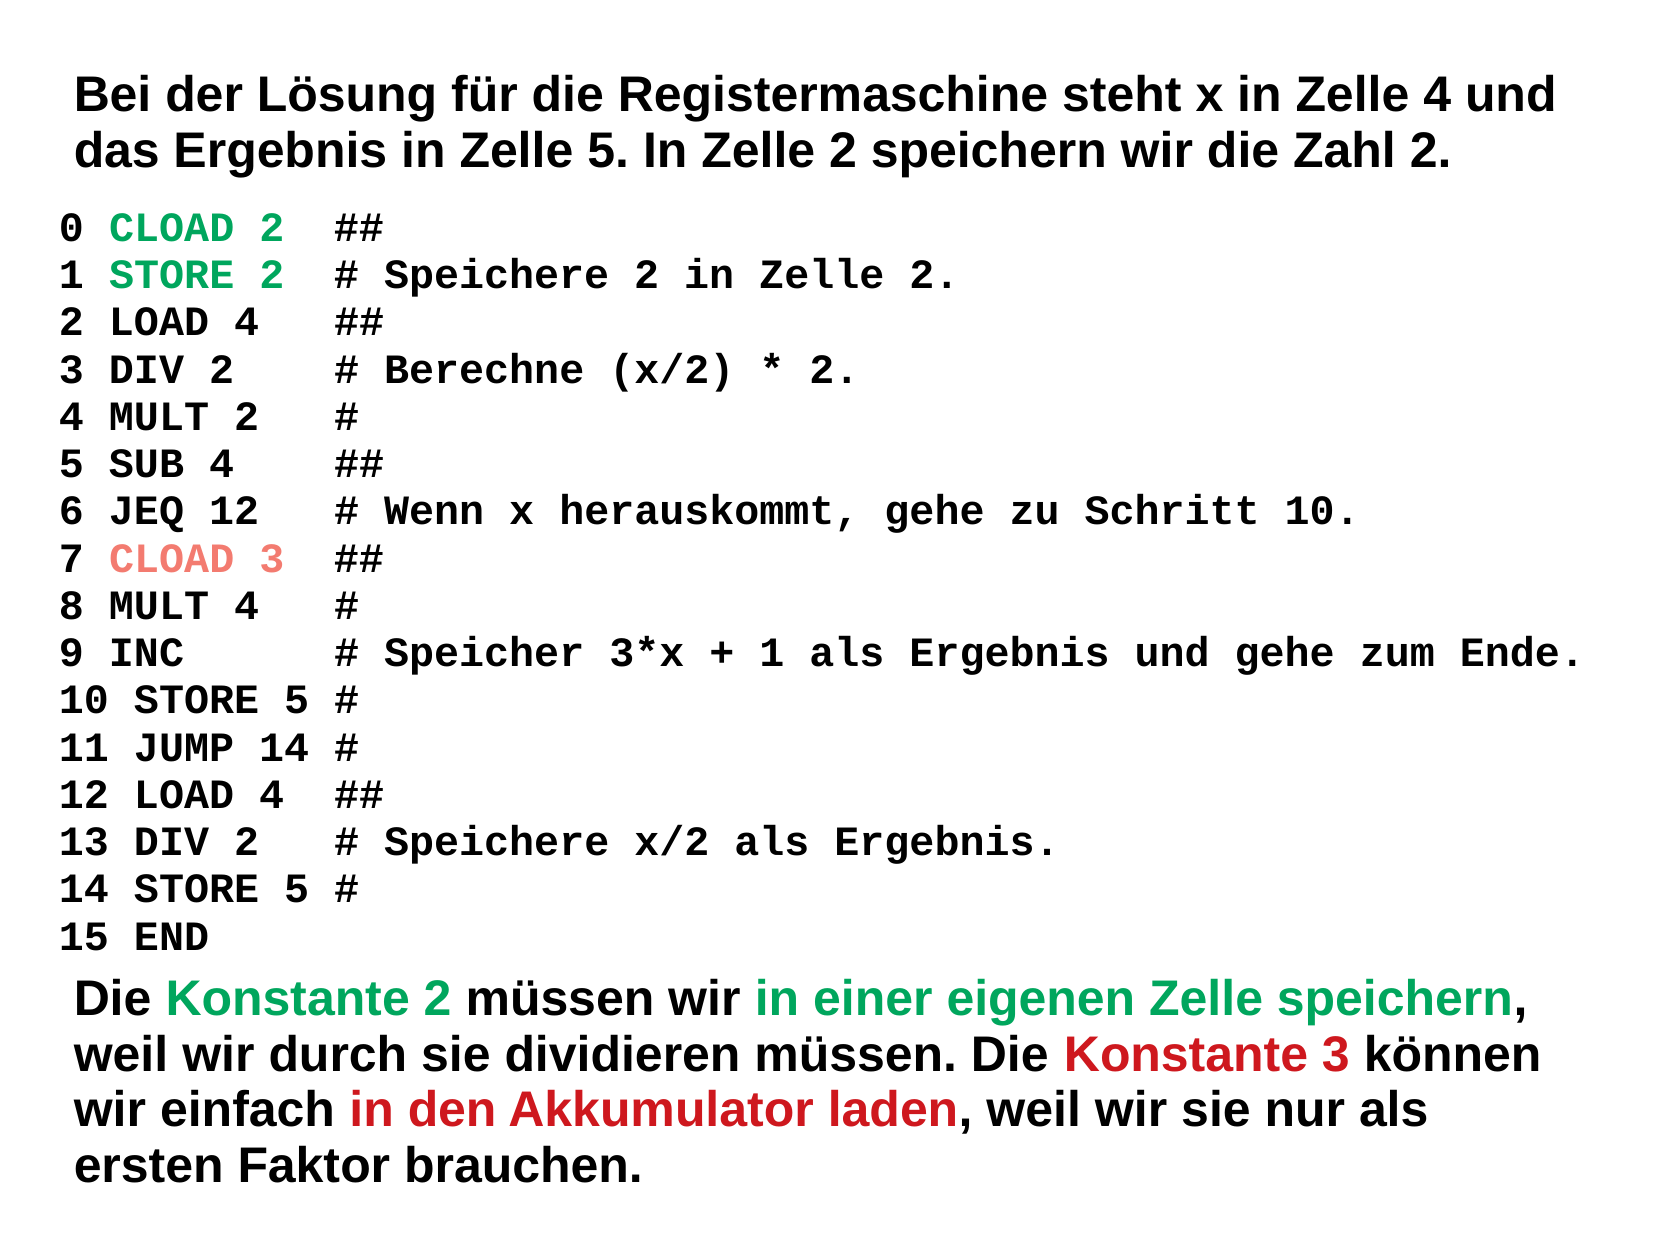

Bei der Lösung für die Registermaschine steht x in Zelle 4 und das Ergebnis in Zelle 5. In Zelle 2 speichern wir die Zahl 2.
# 0 CLOAD 2 ## 1 STORE 2 # Speichere 2 in Zelle 2. 2 LOAD 4 ## 3 DIV 2 # Berechne (x/2) * 2. 4 MULT 2 # 5 SUB 4 ## 6 JEQ 12 # Wenn x herauskommt, gehe zu Schritt 10. 7 CLOAD 3 ## 8 MULT 4 # 9 INC # Speicher 3*x + 1 als Ergebnis und gehe zum Ende. 10 STORE 5 # 11 JUMP 14 # 12 LOAD 4 ## 13 DIV 2 # Speichere x/2 als Ergebnis. 14 STORE 5 # 15 END
Die Konstante 2 müssen wir in einer eigenen Zelle speichern, weil wir durch sie dividieren müssen. Die Konstante 3 können wir einfach in den Akkumulator laden, weil wir sie nur als ersten Faktor brauchen.